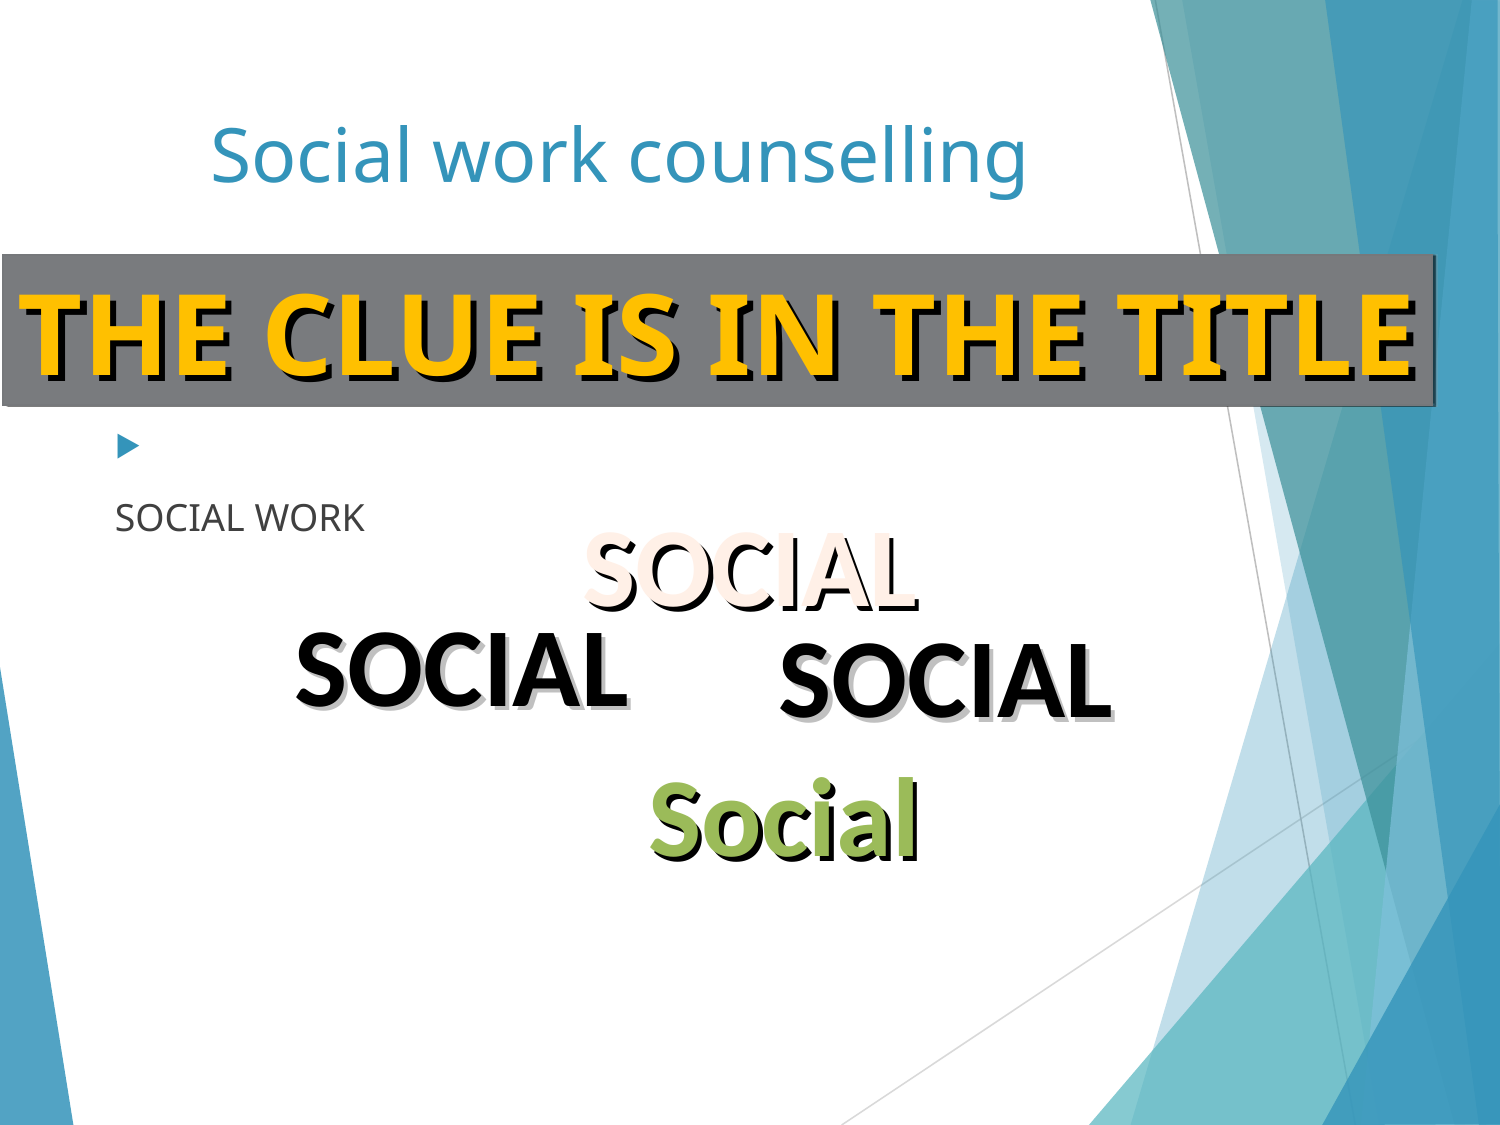

# Social work counselling
THE CLUE IS IN THE TITLE
SOCIAL WORK
SOCIAL
SOCIAL
SOCIAL
Social